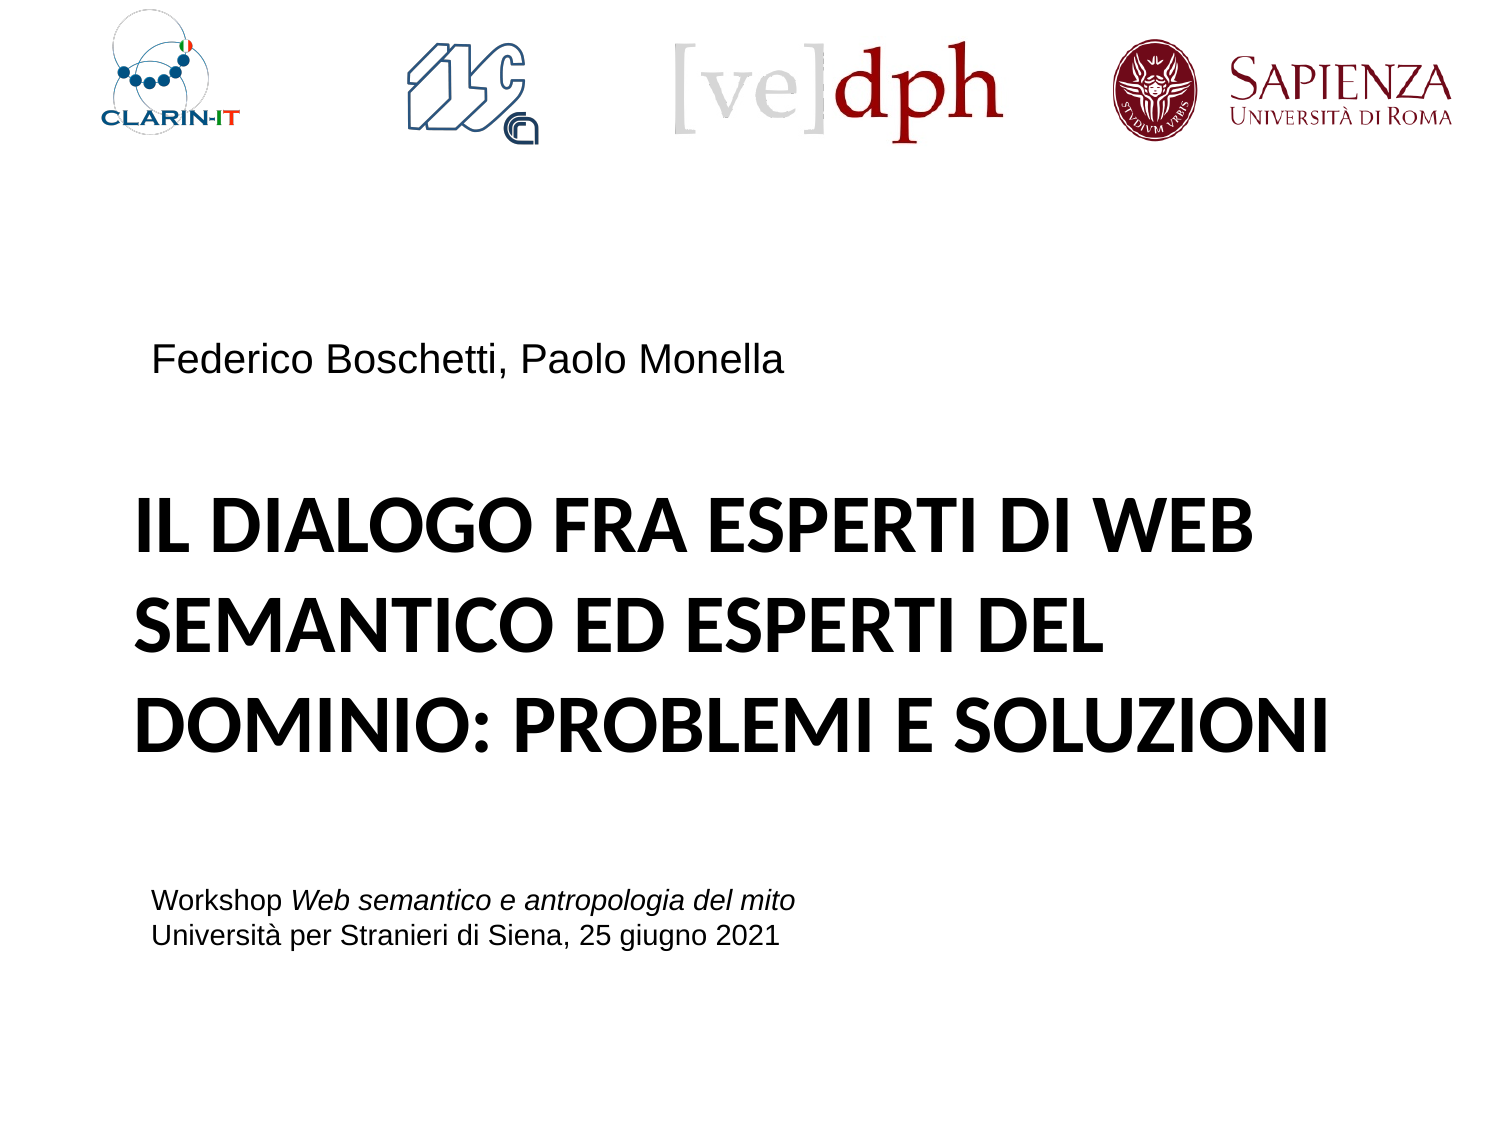

Federico Boschetti, Paolo Monella
IL DIALOGO FRA ESPERTI DI WEB SEMANTICO ED ESPERTI DEL DOMINIO: PROBLEMI E SOLUZIONI
Workshop Web semantico e antropologia del mito
Università per Stranieri di Siena, 25 giugno 2021